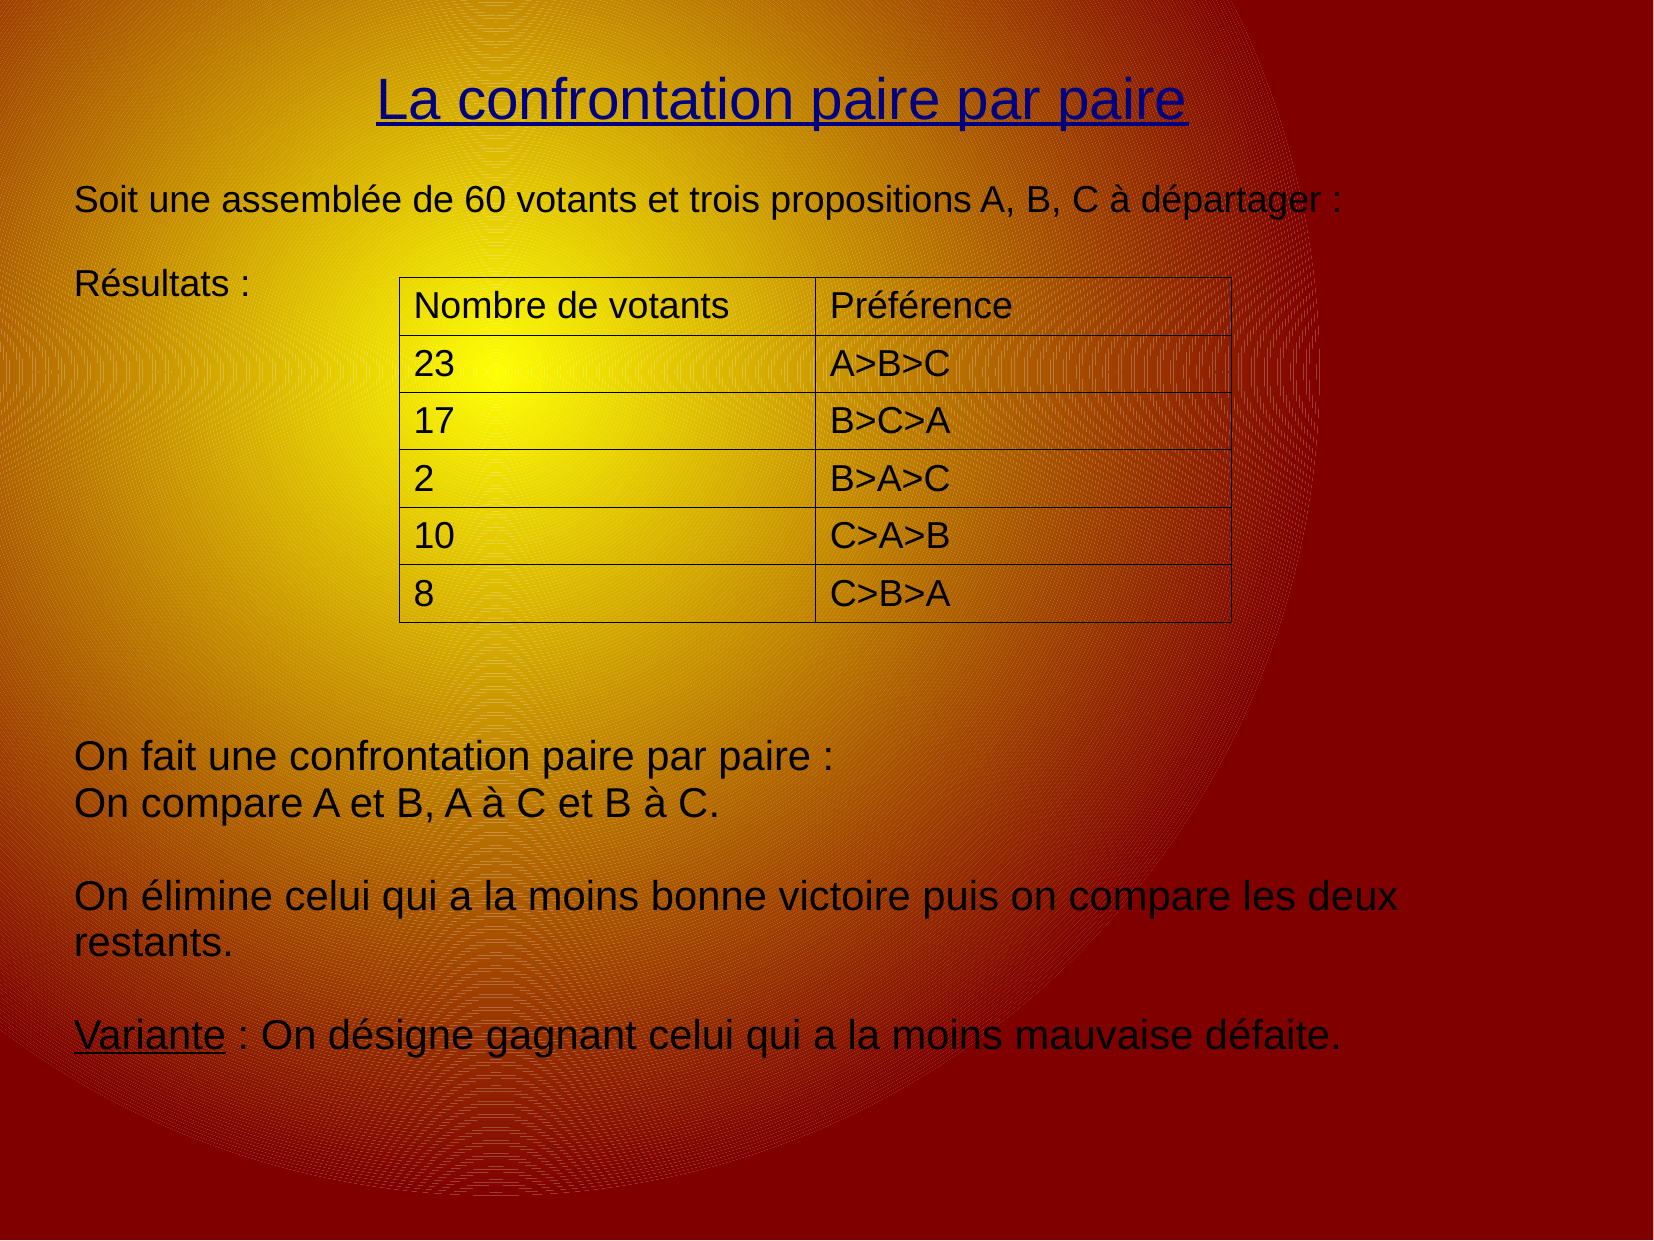

La confrontation paire par paire
Soit une assemblée de 60 votants et trois propositions A, B, C à départager :
Résultats :
| Nombre de votants | Préférence |
| --- | --- |
| 23 | A>B>C |
| 17 | B>C>A |
| 2 | B>A>C |
| 10 | C>A>B |
| 8 | C>B>A |
On fait une confrontation paire par paire :
On compare A et B, A à C et B à C.
On élimine celui qui a la moins bonne victoire puis on compare les deux restants.
Variante : On désigne gagnant celui qui a la moins mauvaise défaite.